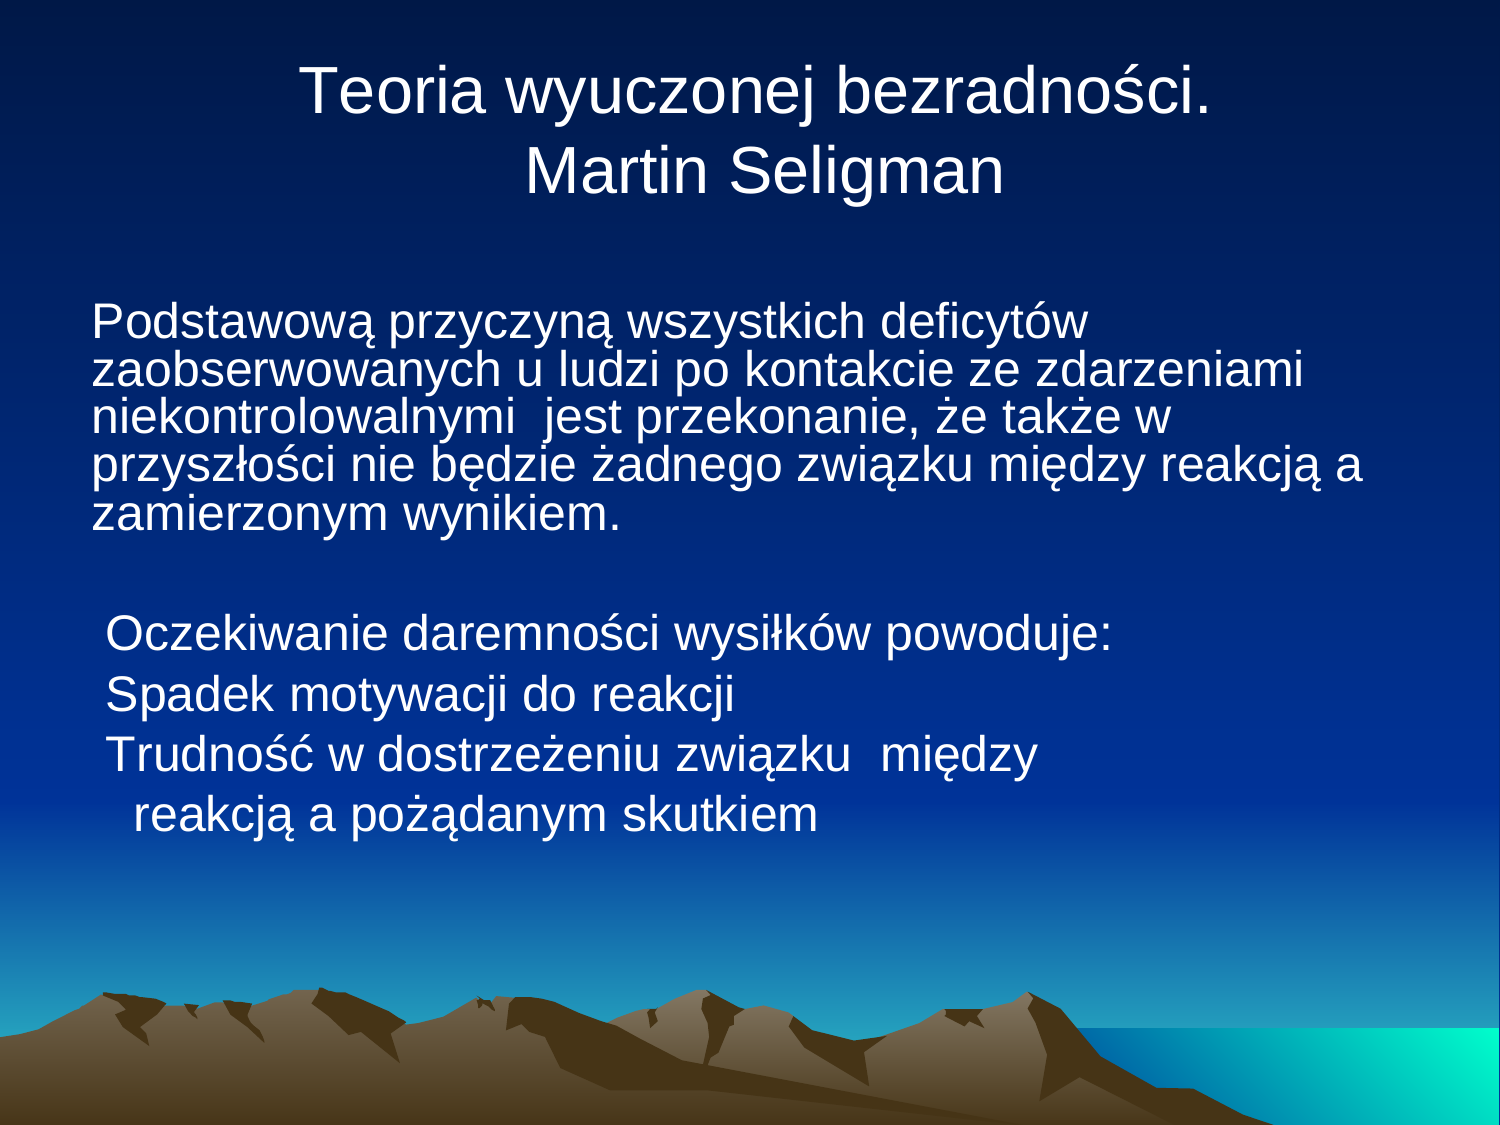

Teoria wyuczonej bezradności.
 Martin Seligman
Podstawową przyczyną wszystkich deficytów zaobserwowanych u ludzi po kontakcie ze zdarzeniami niekontrolowalnymi jest przekonanie, że także w przyszłości nie będzie żadnego związku między reakcją a zamierzonym wynikiem.
 Oczekiwanie daremności wysiłków powoduje:
 Spadek motywacji do reakcji
 Trudność w dostrzeżeniu związku między
 reakcją a pożądanym skutkiem